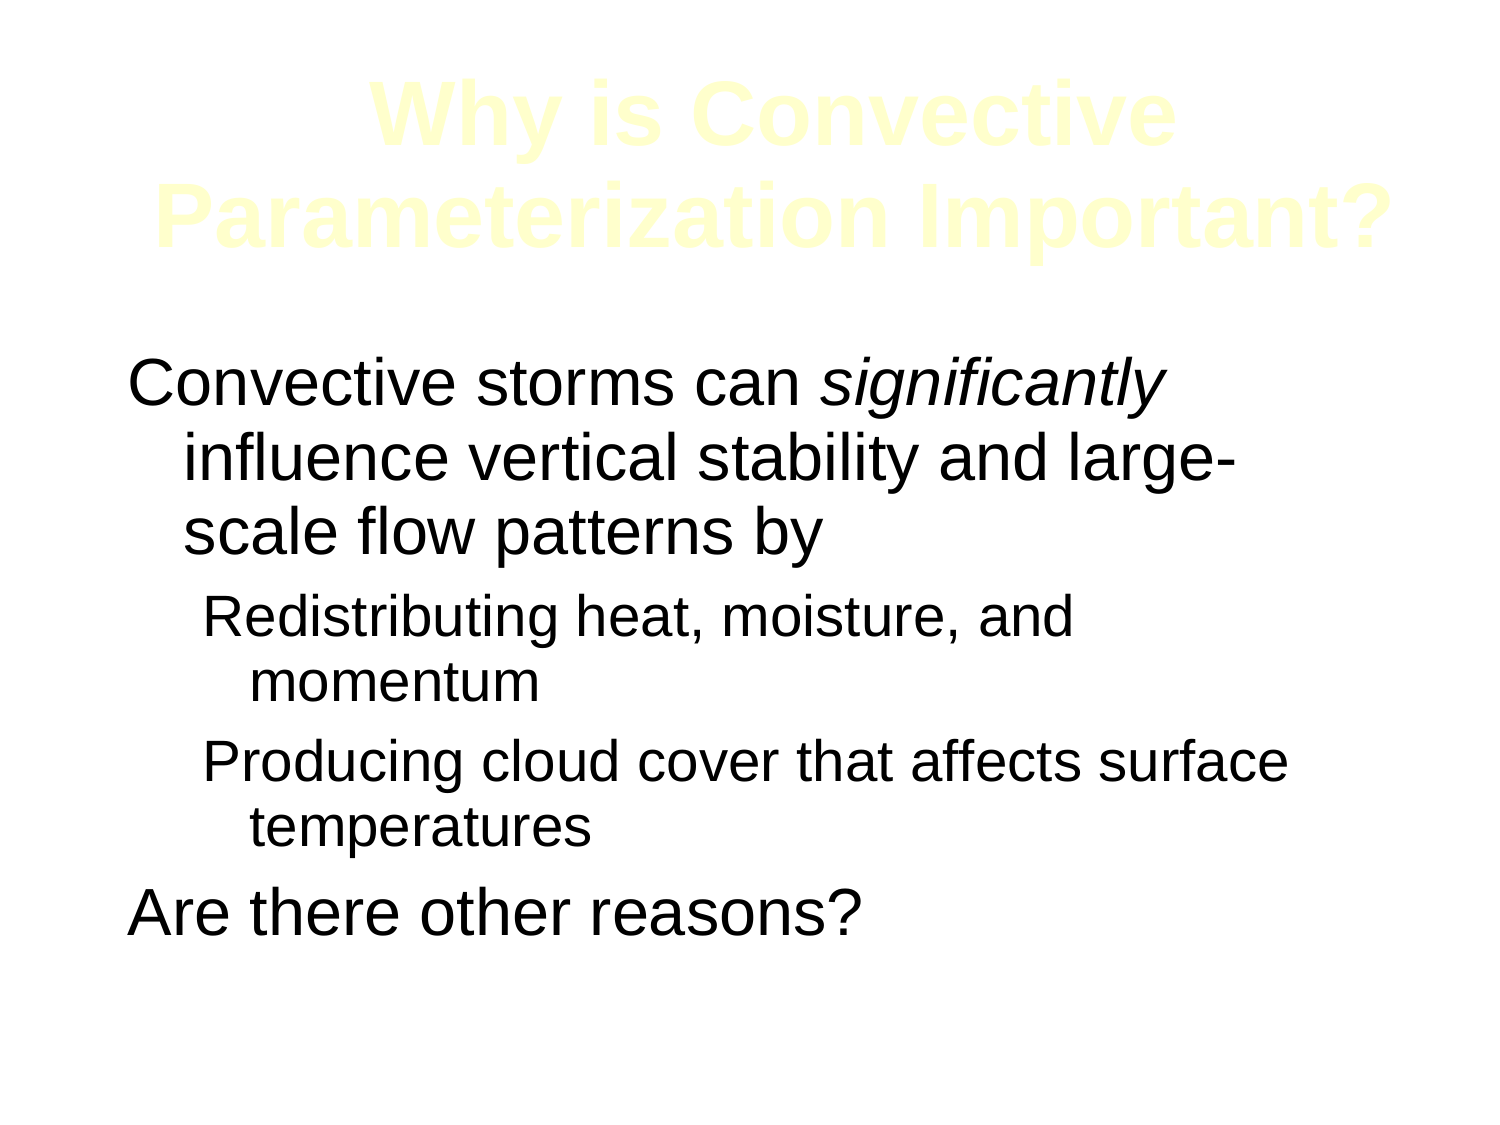

Why is Convective
Parameterization Important?
# Convective storms can significantly influence vertical stability and large-scale flow patterns by
Redistributing heat, moisture, and momentum
Producing cloud cover that affects surface temperatures
Are there other reasons?